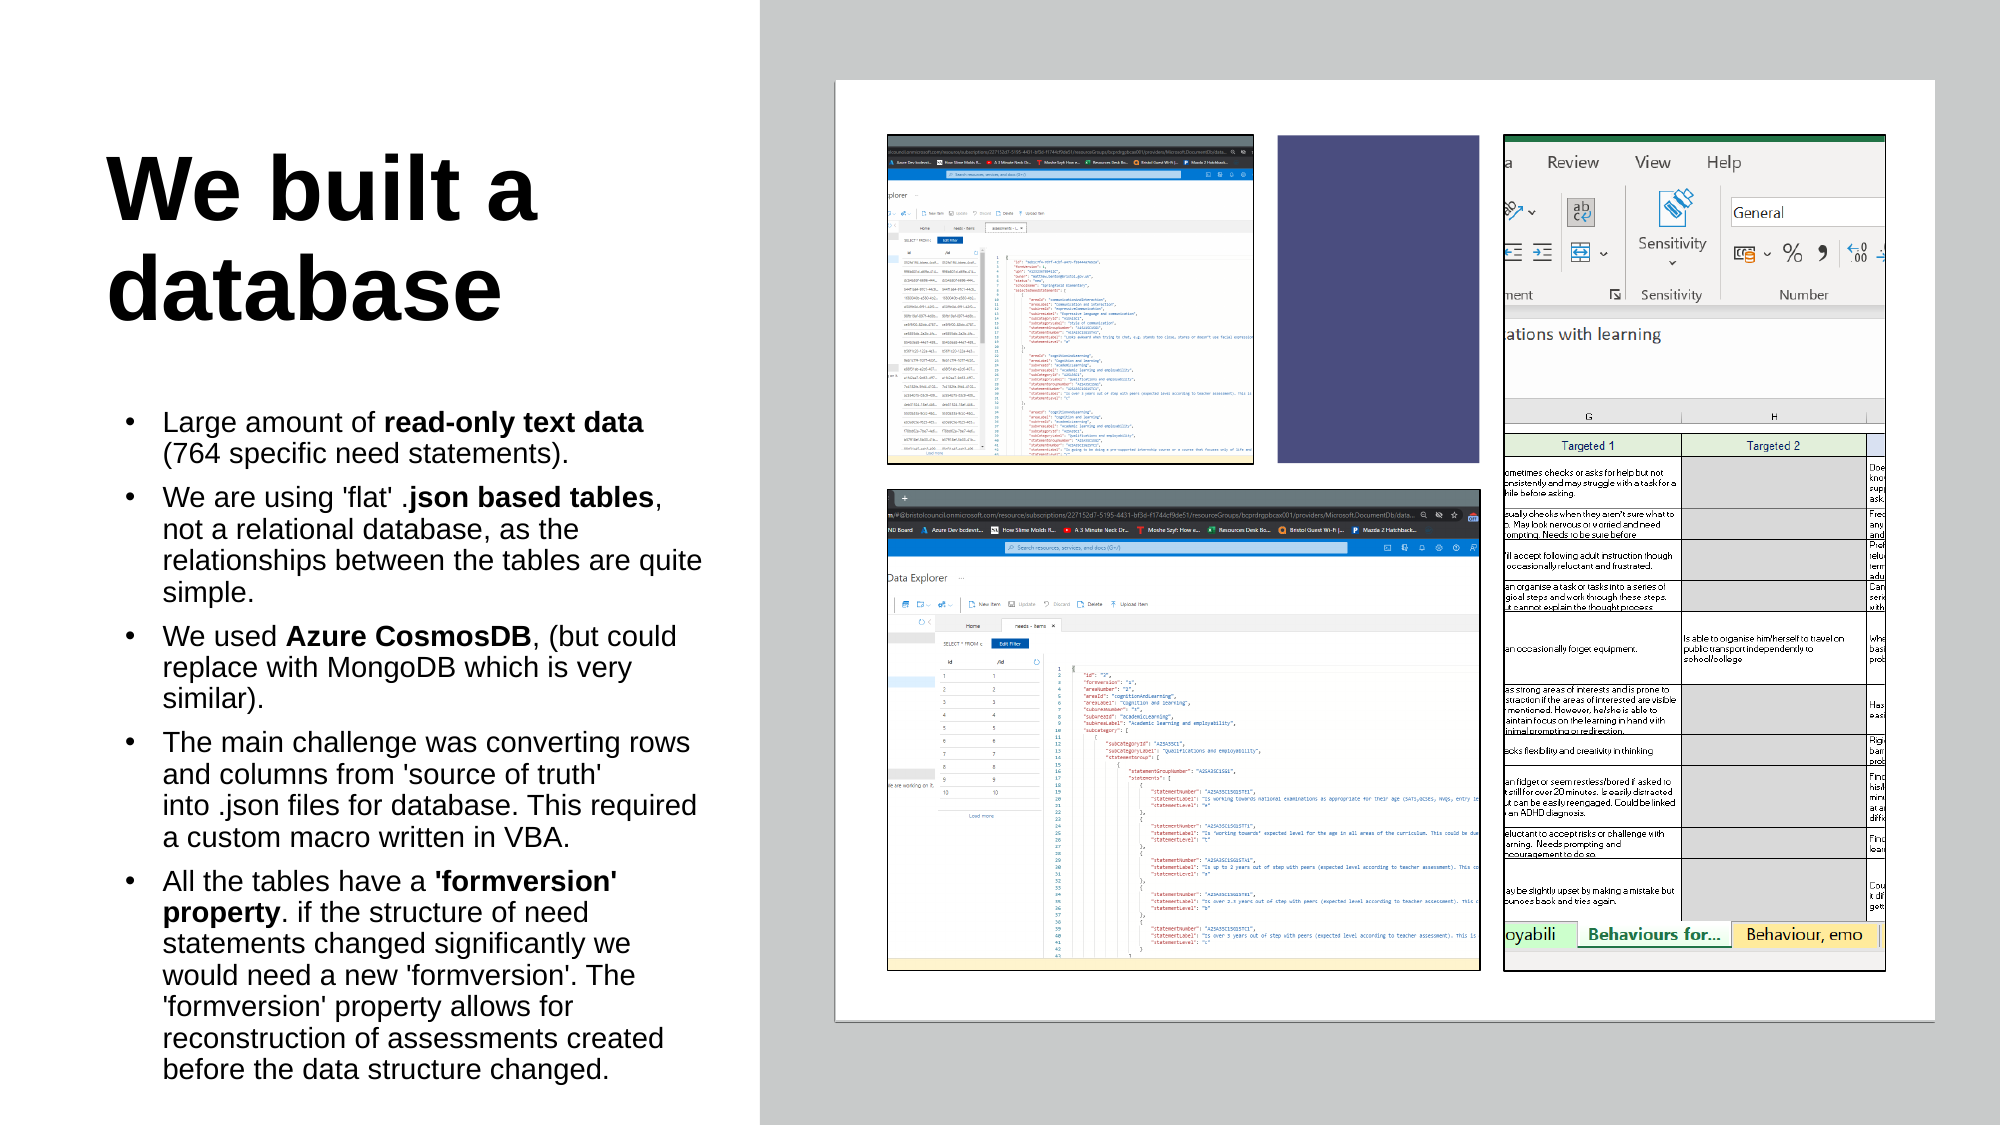

# We built a database
Large amount of read-only text data (764 specific need statements).
We are using 'flat' .json based tables, not a relational database, as the relationships between the tables are quite simple.
We used Azure CosmosDB, (but could replace with MongoDB which is very similar).
The main challenge was converting rows and columns from 'source of truth' into .json files for database. This required a custom macro written in VBA.
All the tables have a 'formversion' property. if the structure of need statements changed significantly we would need a new 'formversion'. The 'formversion' property allows for reconstruction of assessments created before the data structure changed.